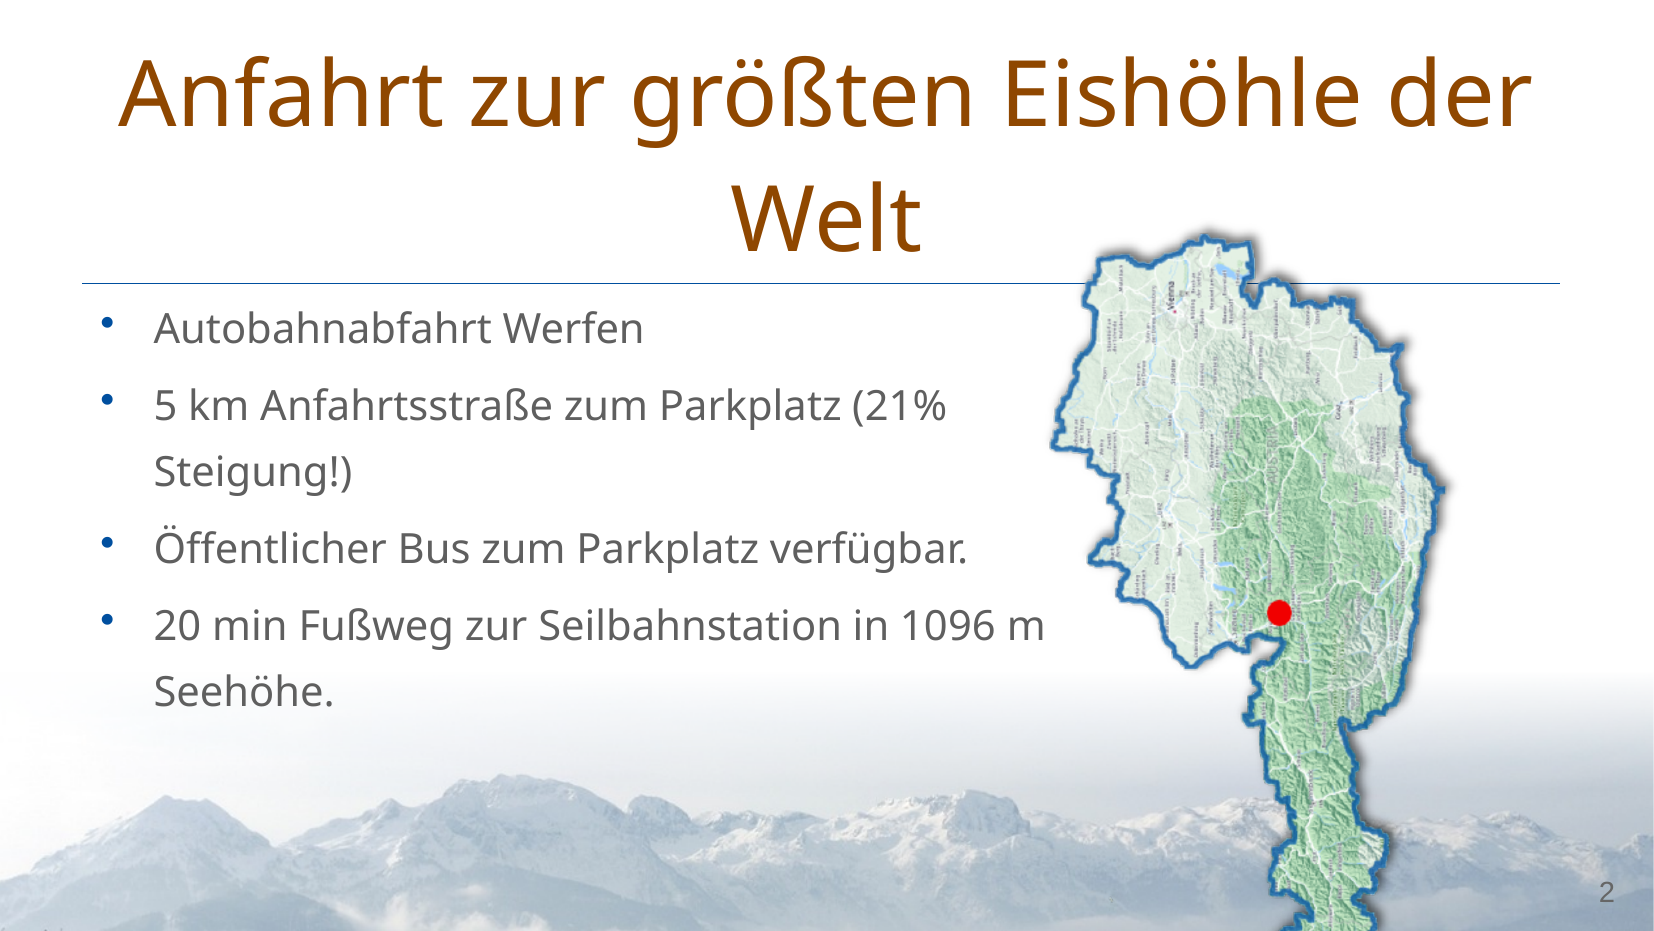

# Anfahrt zur größten Eishöhle der Welt
Autobahnabfahrt Werfen
5 km Anfahrtsstraße zum Parkplatz (21% Steigung!)
Öffentlicher Bus zum Parkplatz verfügbar.
20 min Fußweg zur Seilbahnstation in 1096 m Seehöhe.